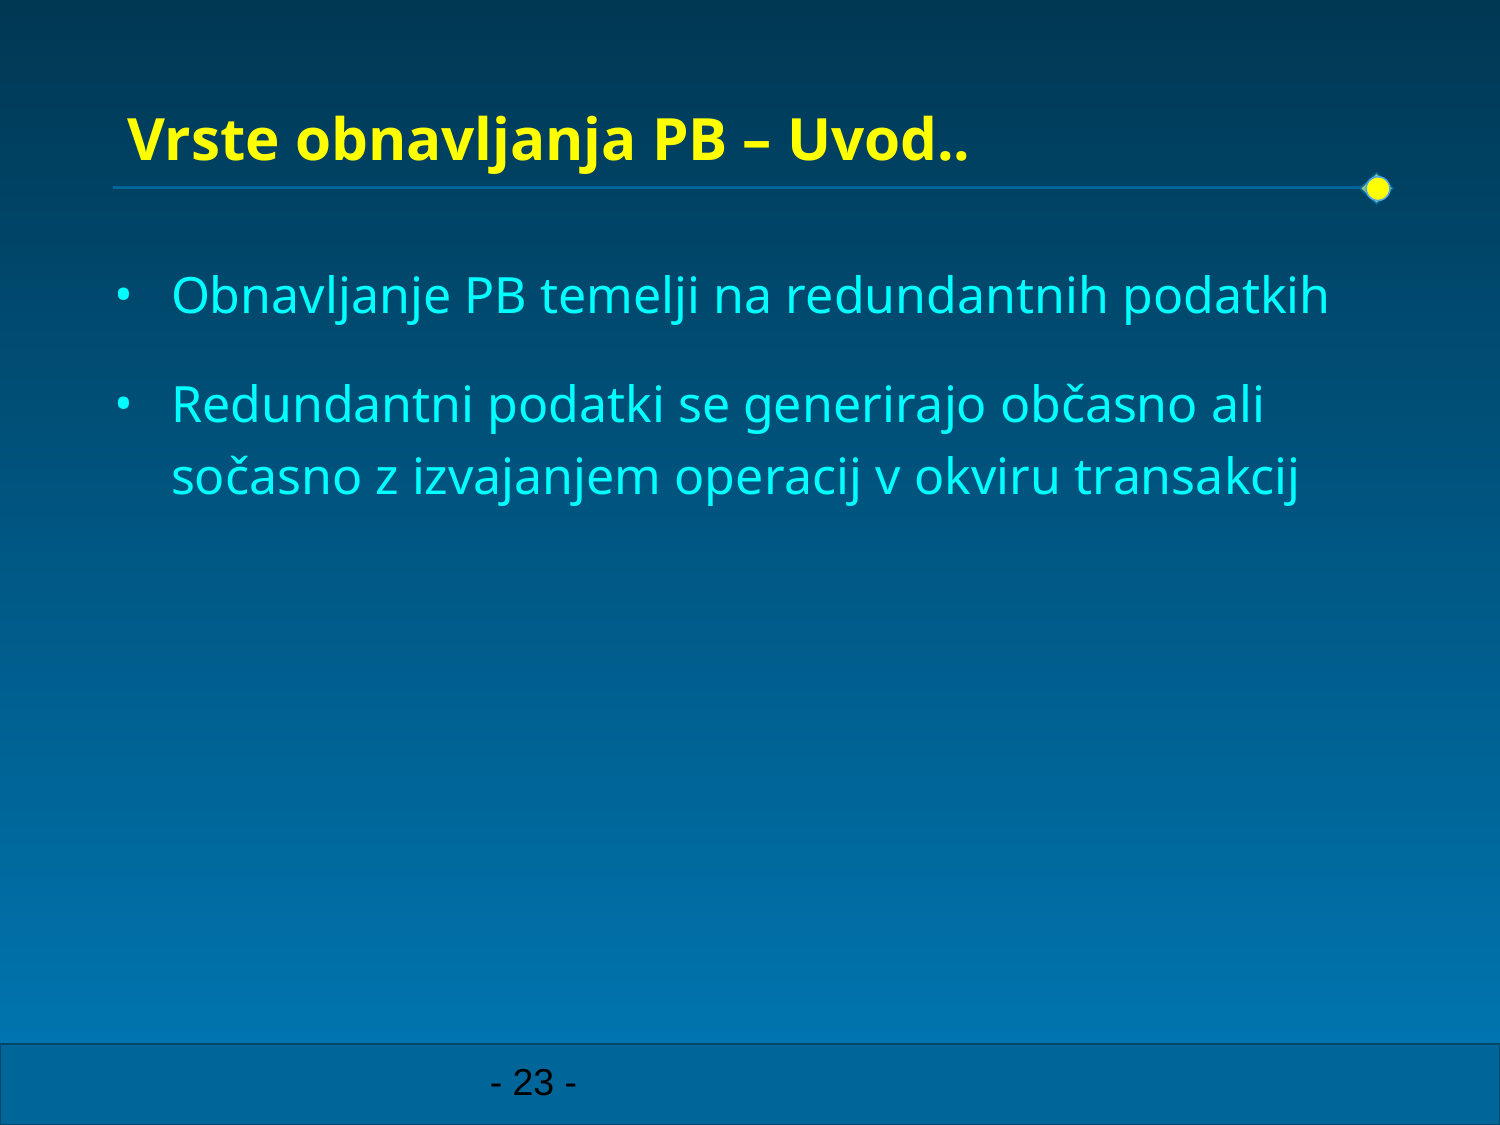

# Vrste obnavljanja PB – Uvod..
Obnavljanje PB temelji na redundantnih podatkih
Redundantni podatki se generirajo občasno ali sočasno z izvajanjem operacij v okviru transakcij